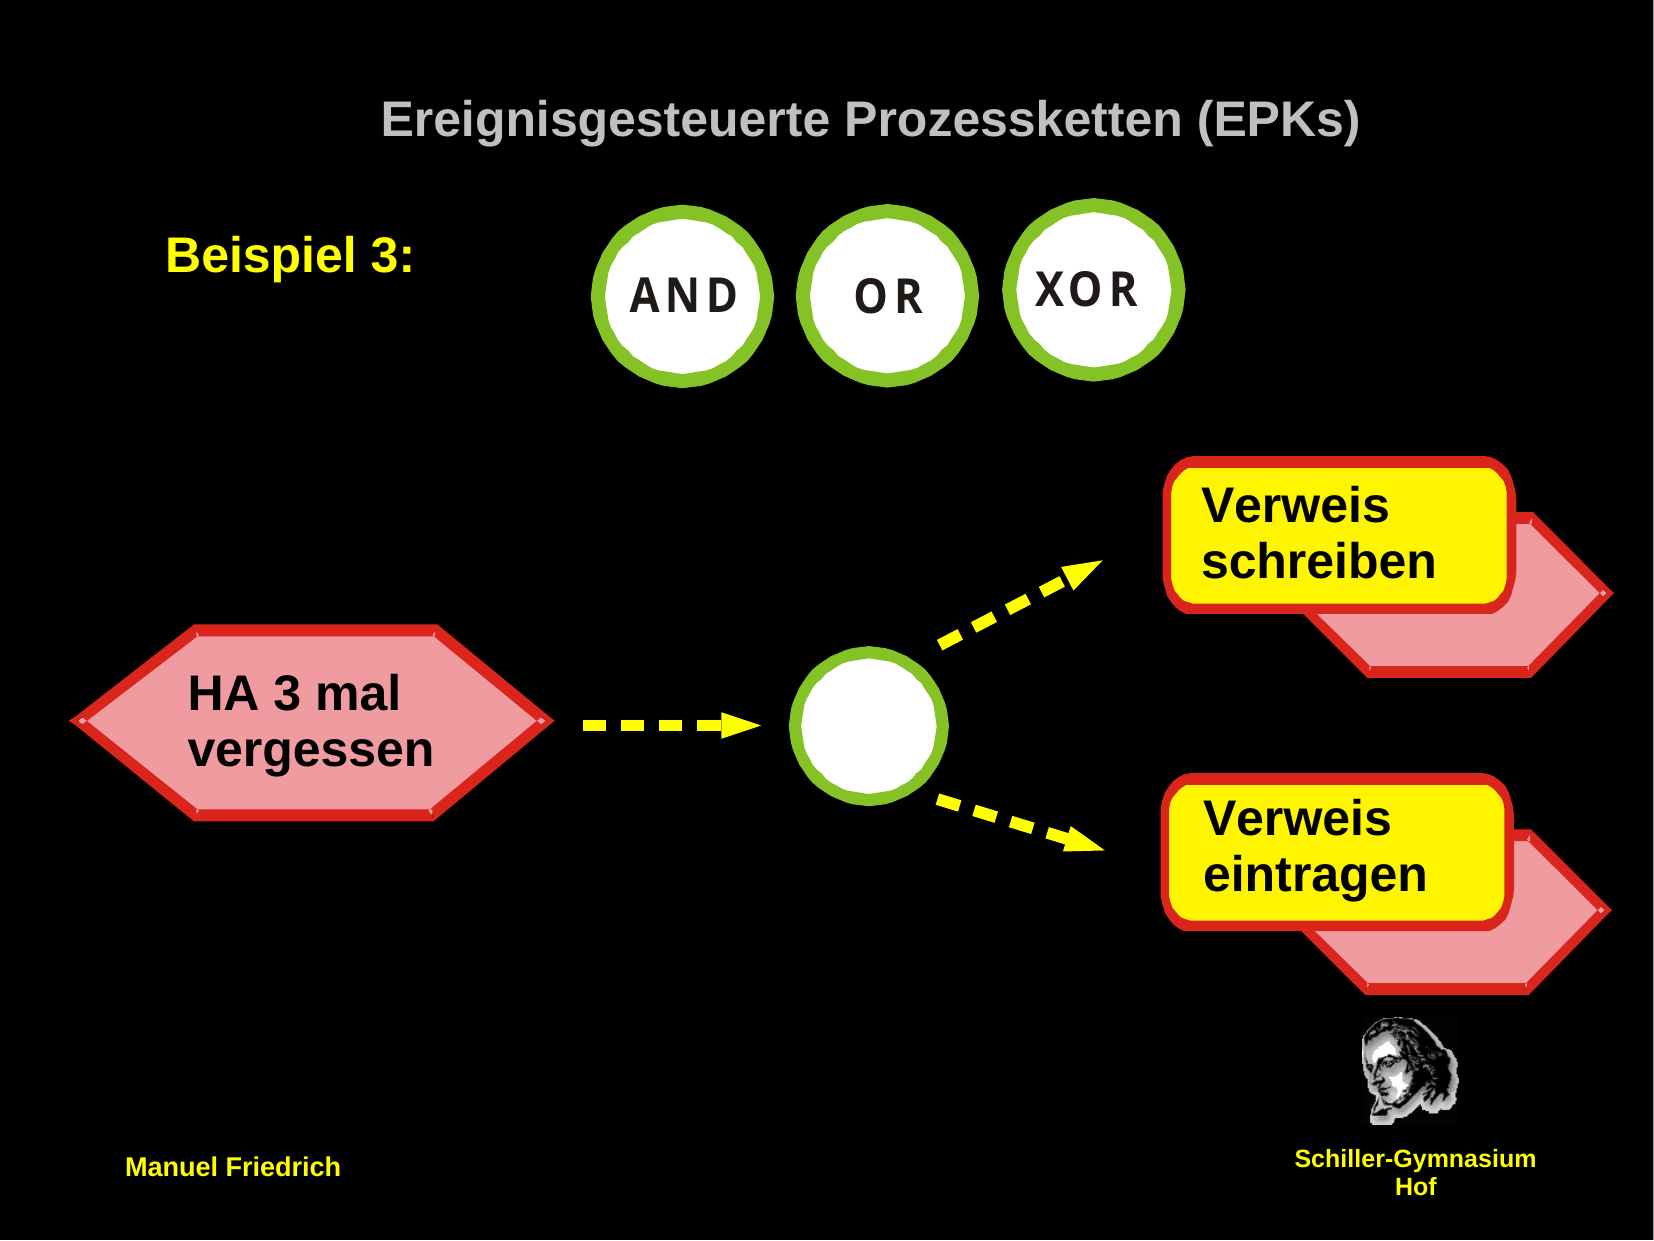

Ereignisgesteuerte Prozessketten (EPKs)
Beispiel 3:
Verweis
schreiben
HA 3 mal
vergessen
Verweis
eintragen
Schiller-Gymnasium
Hof
Manuel Friedrich